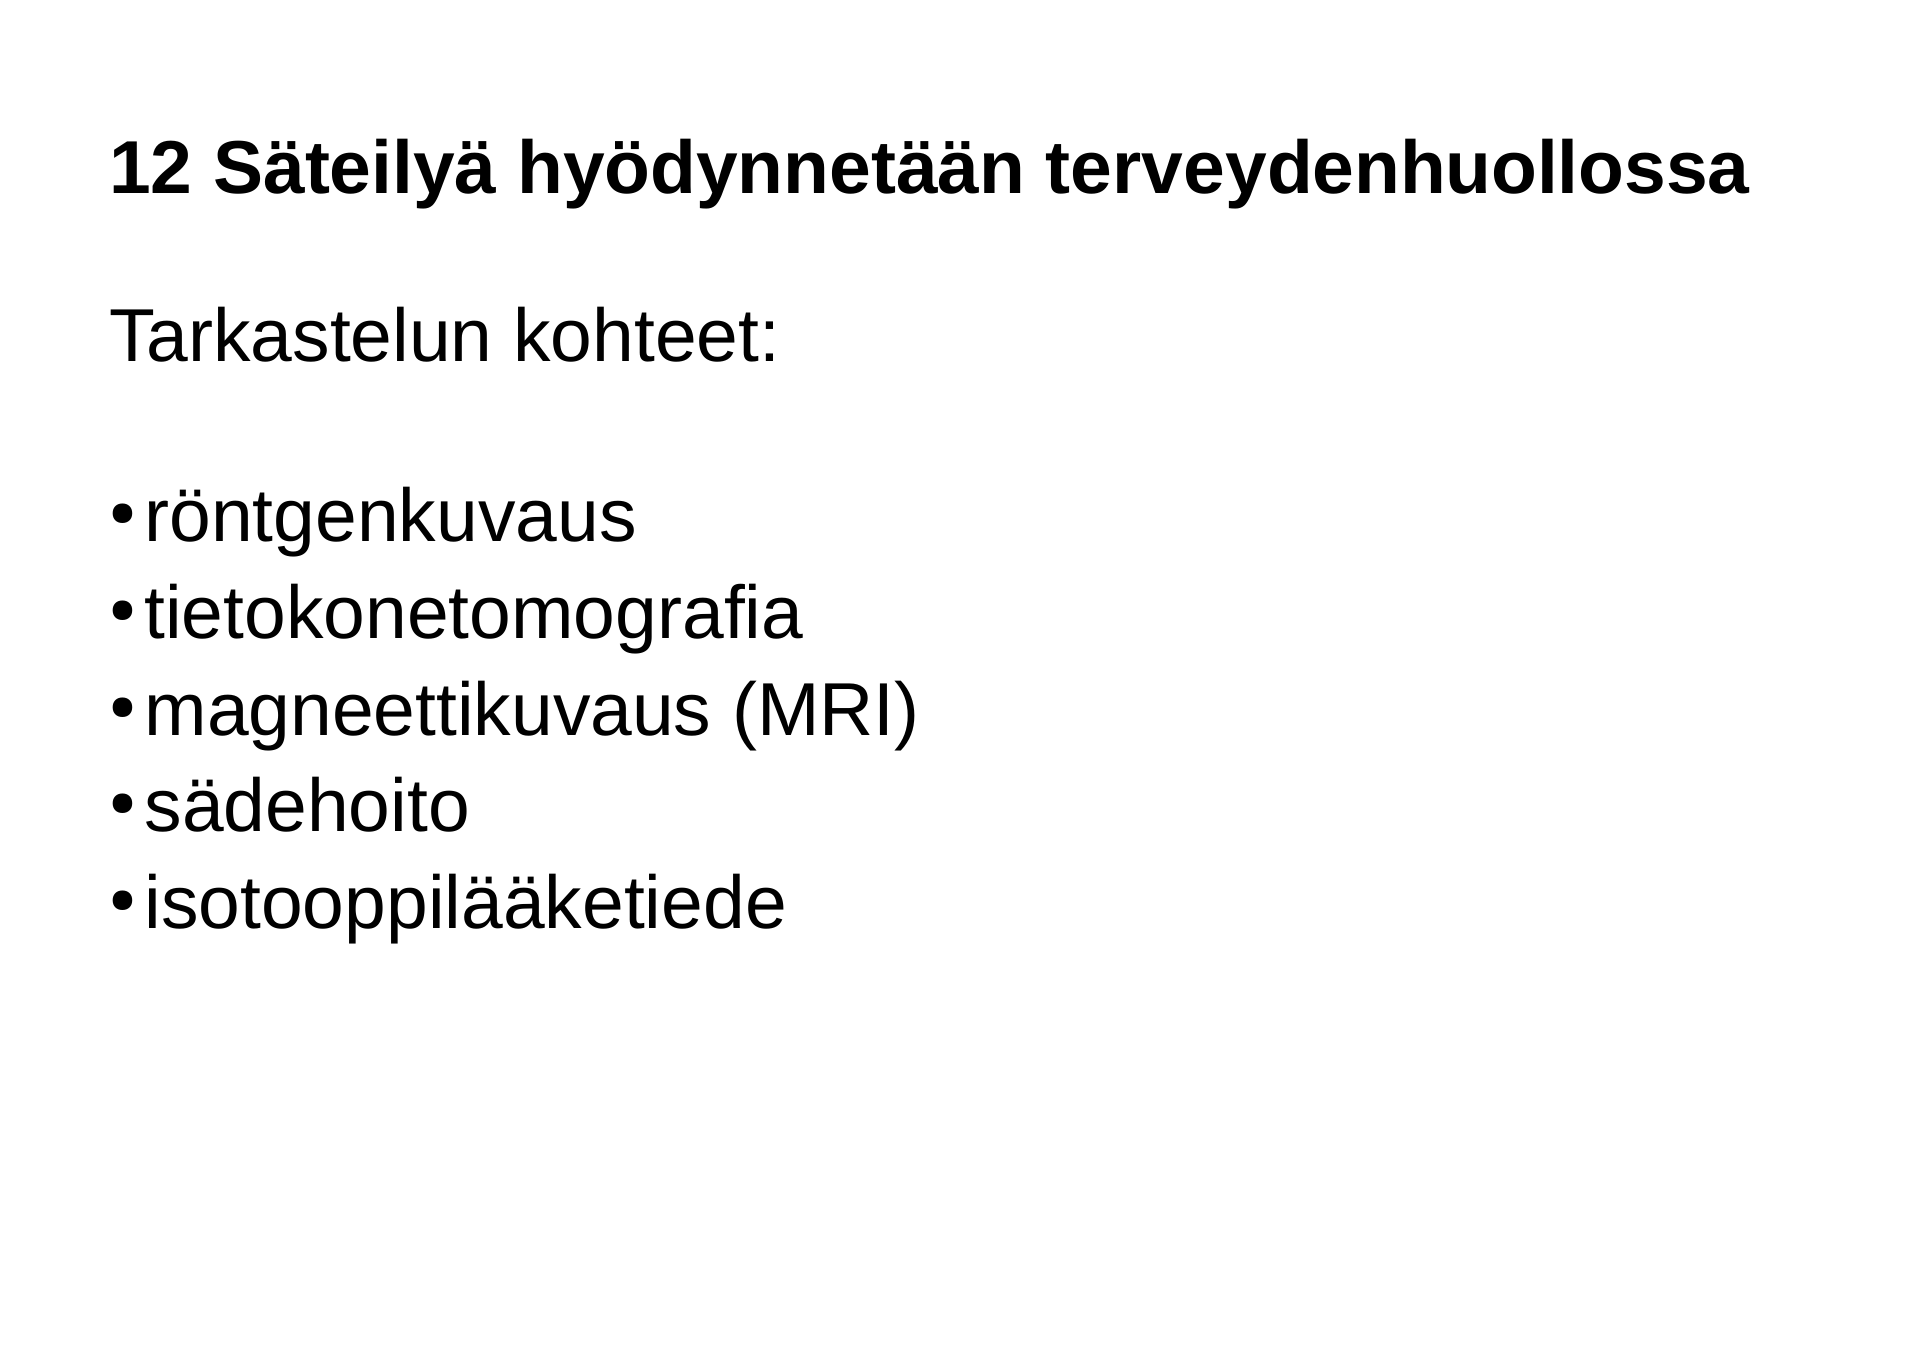

12 Säteilyä hyödynnetään terveydenhuollossa
Tarkastelun kohteet:
röntgenkuvaus
tietokonetomografia
magneettikuvaus (MRI)
sädehoito
isotooppilääketiede